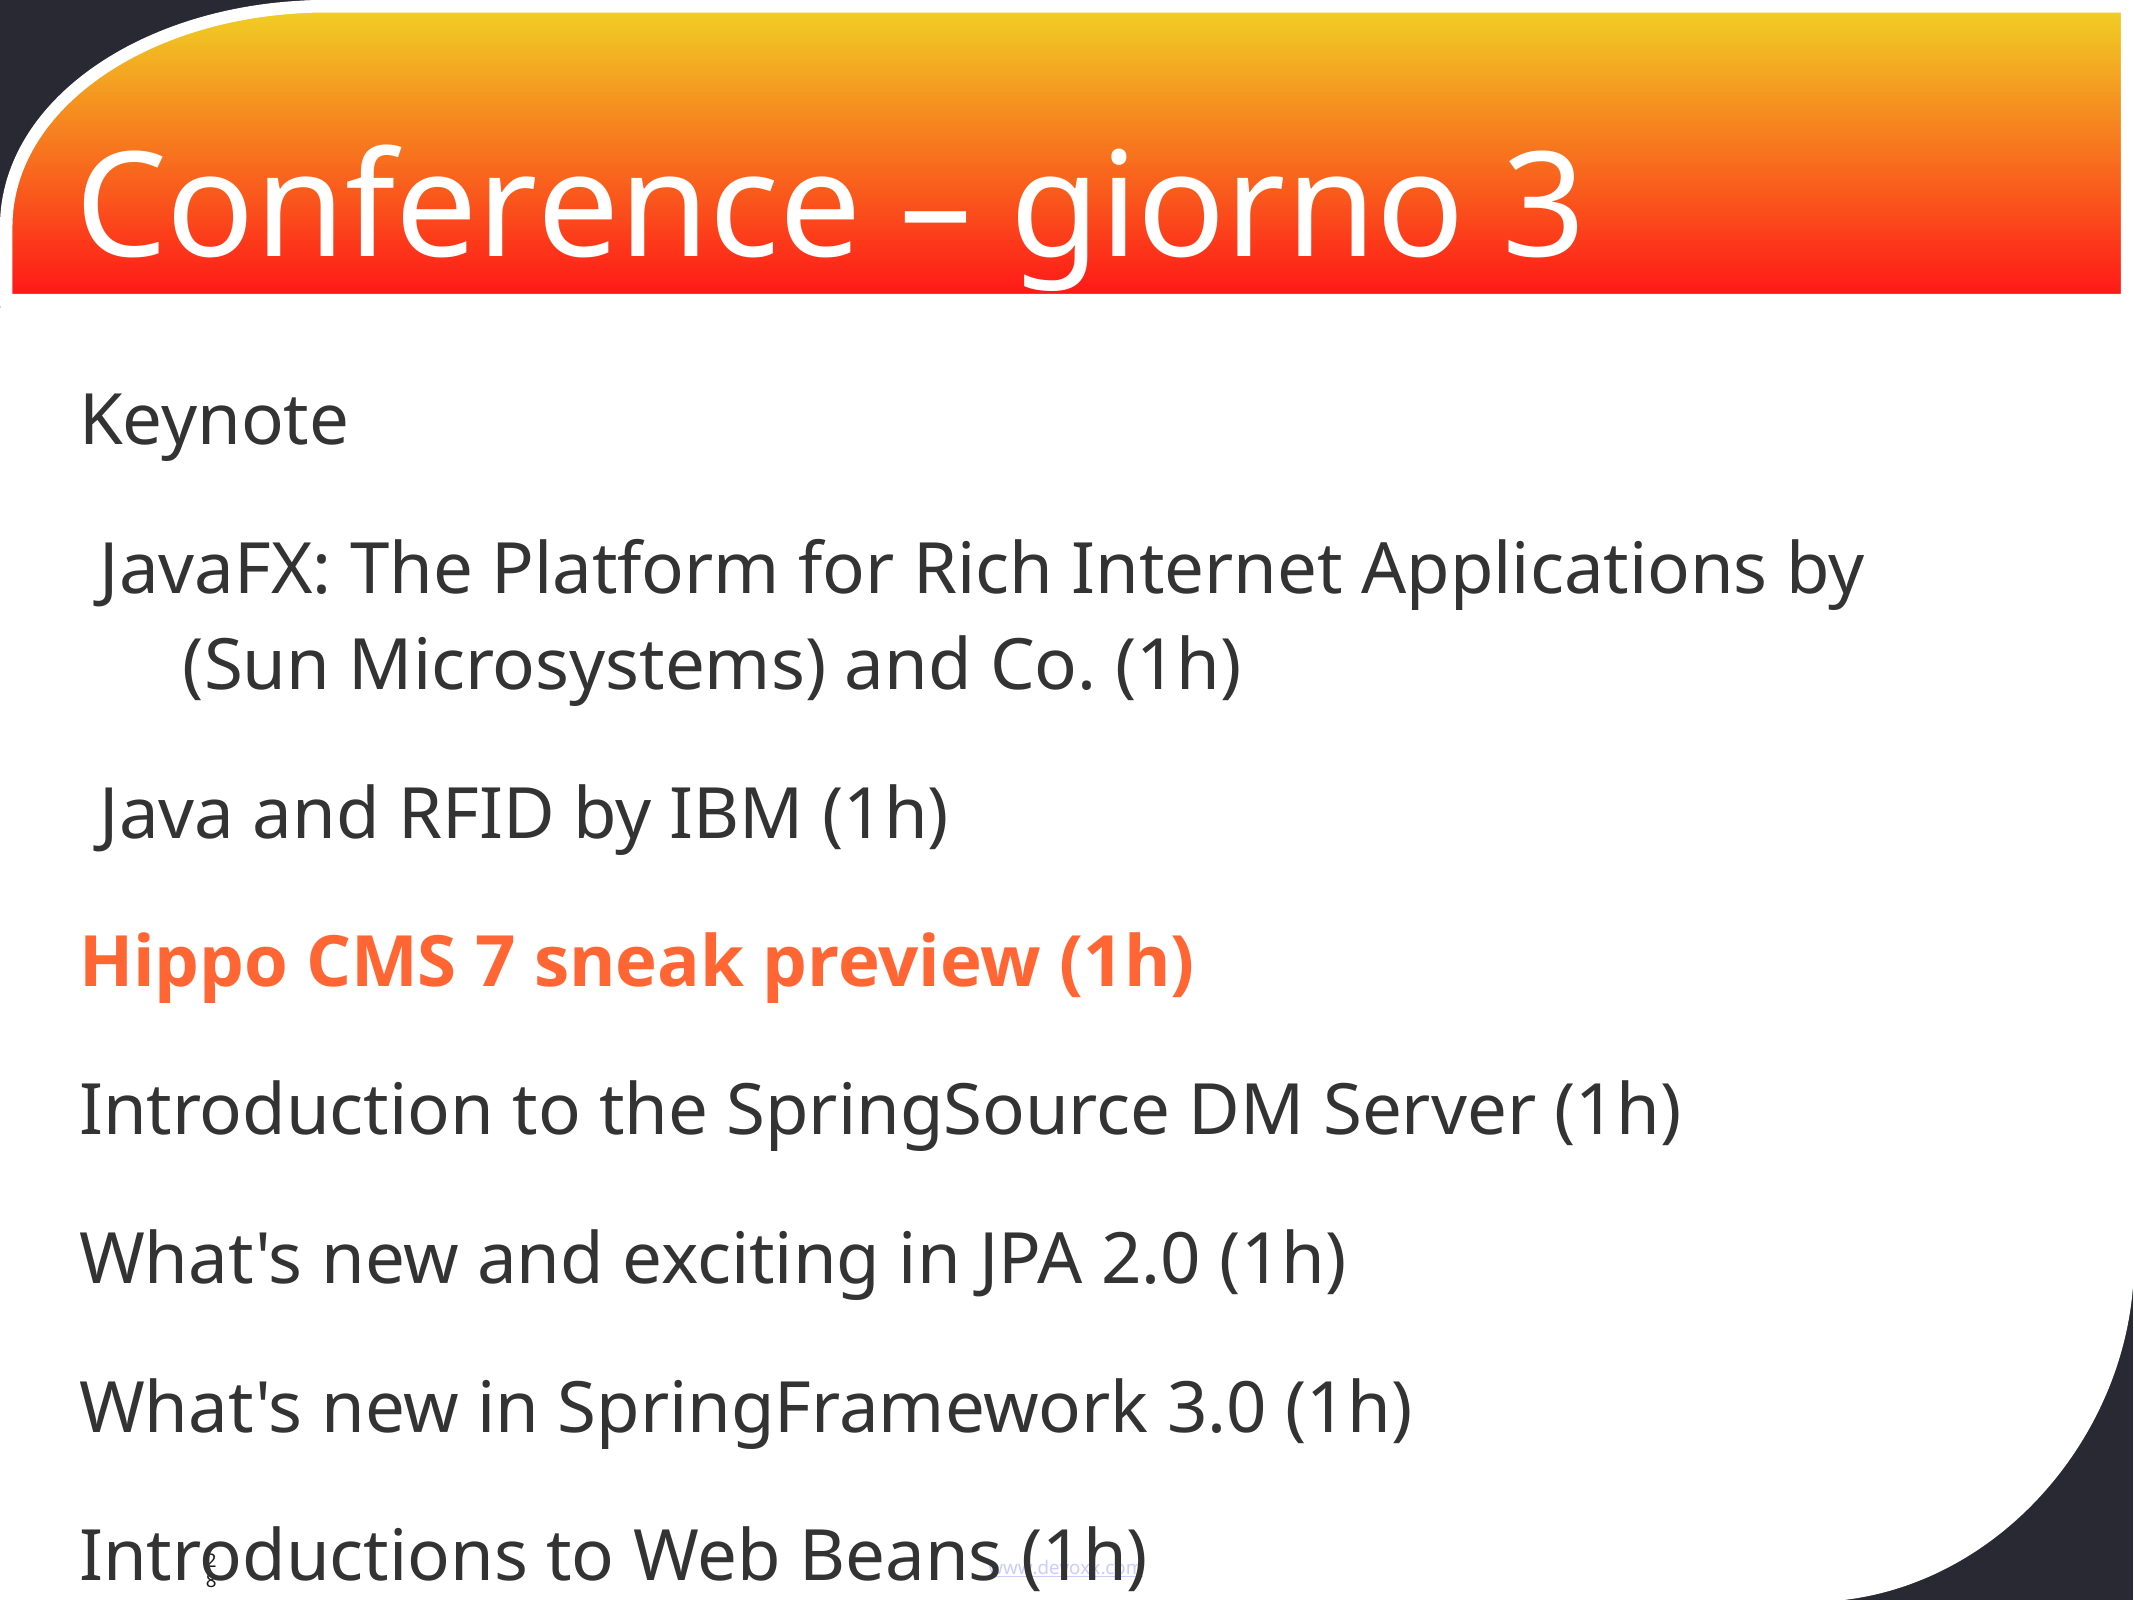

Conference – giorno 3
# Keynote
JavaFX: The Platform for Rich Internet Applications by (Sun Microsystems) and Co. (1h)‏
Java and RFID by IBM (1h)‏
Hippo CMS 7 sneak preview (1h)‏
Introduction to the SpringSource DM Server (1h)‏
What's new and exciting in JPA 2.0 (1h)‏
What's new in SpringFramework 3.0 (1h)‏
Introductions to Web Beans (1h)‏
28